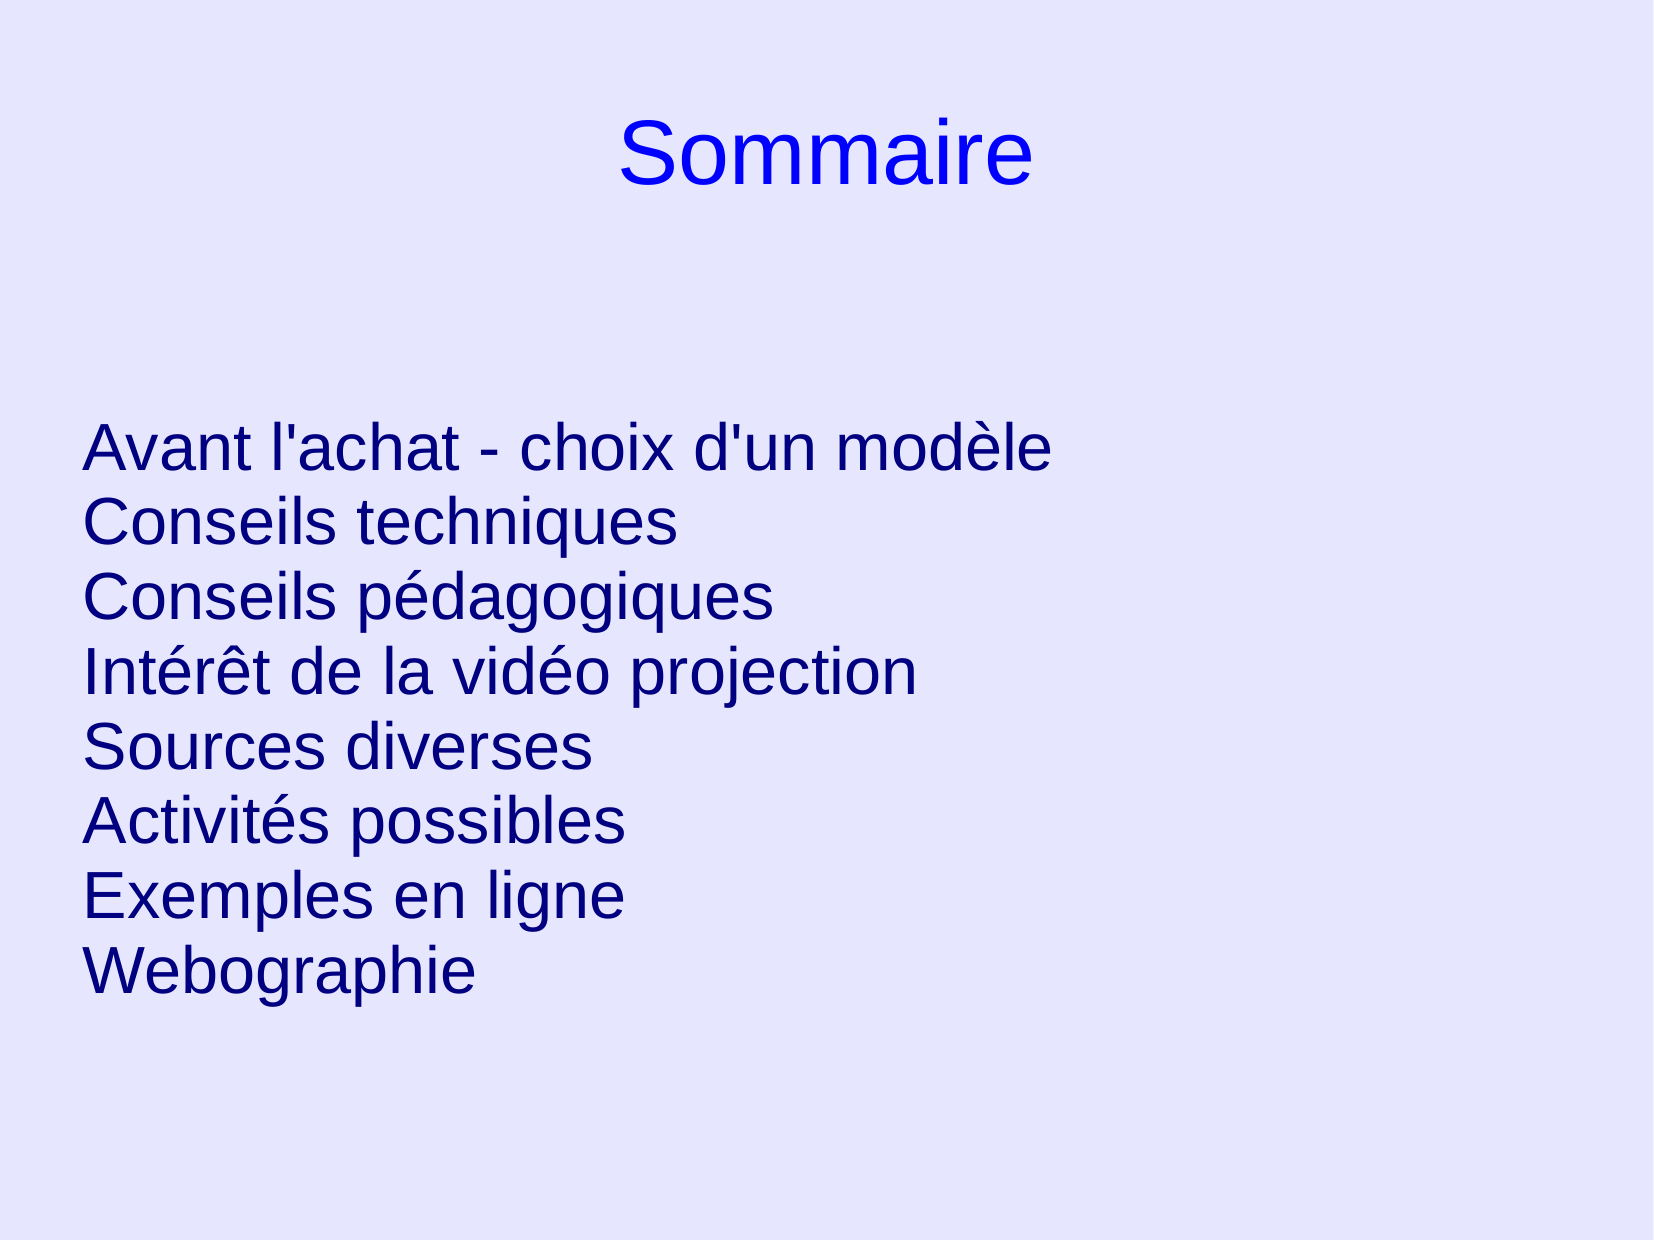

# Sommaire
Avant l'achat - choix d'un modèle
Conseils techniques
Conseils pédagogiques
Intérêt de la vidéo projection
Sources diverses
Activités possibles
Exemples en ligne
Webographie